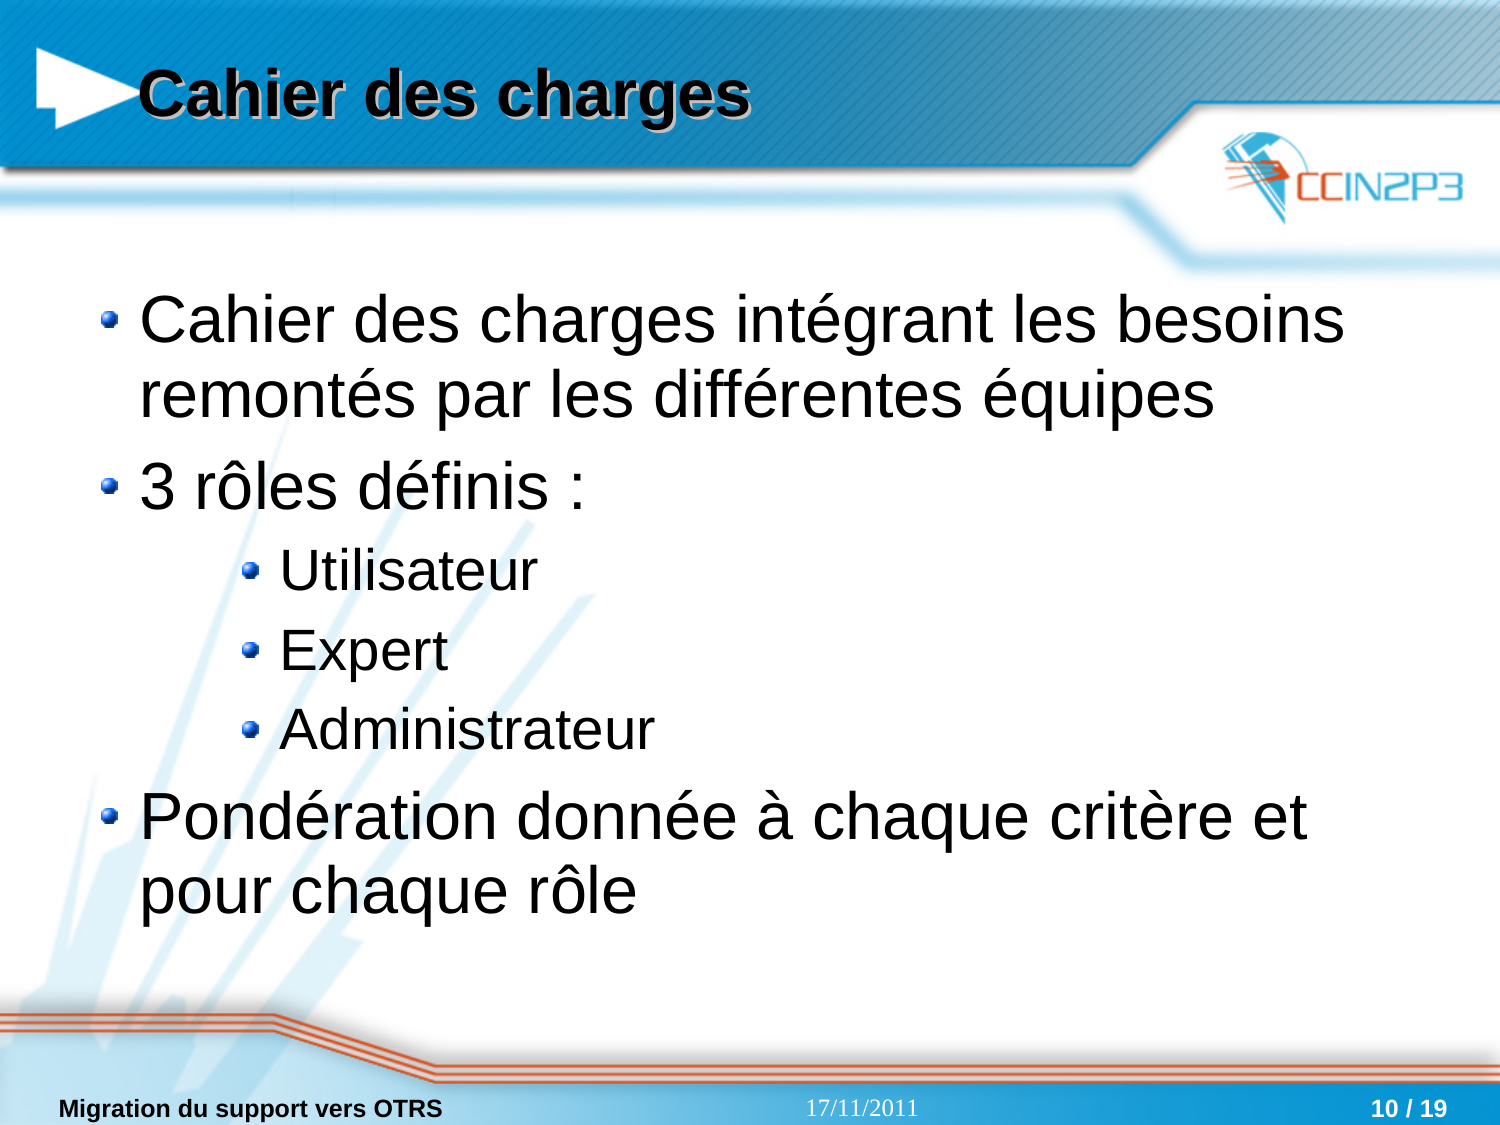

# Cahier des charges
Cahier des charges intégrant les besoins remontés par les différentes équipes
3 rôles définis :
Utilisateur
Expert
Administrateur
Pondération donnée à chaque critère et pour chaque rôle
Migration du support vers OTRS
10